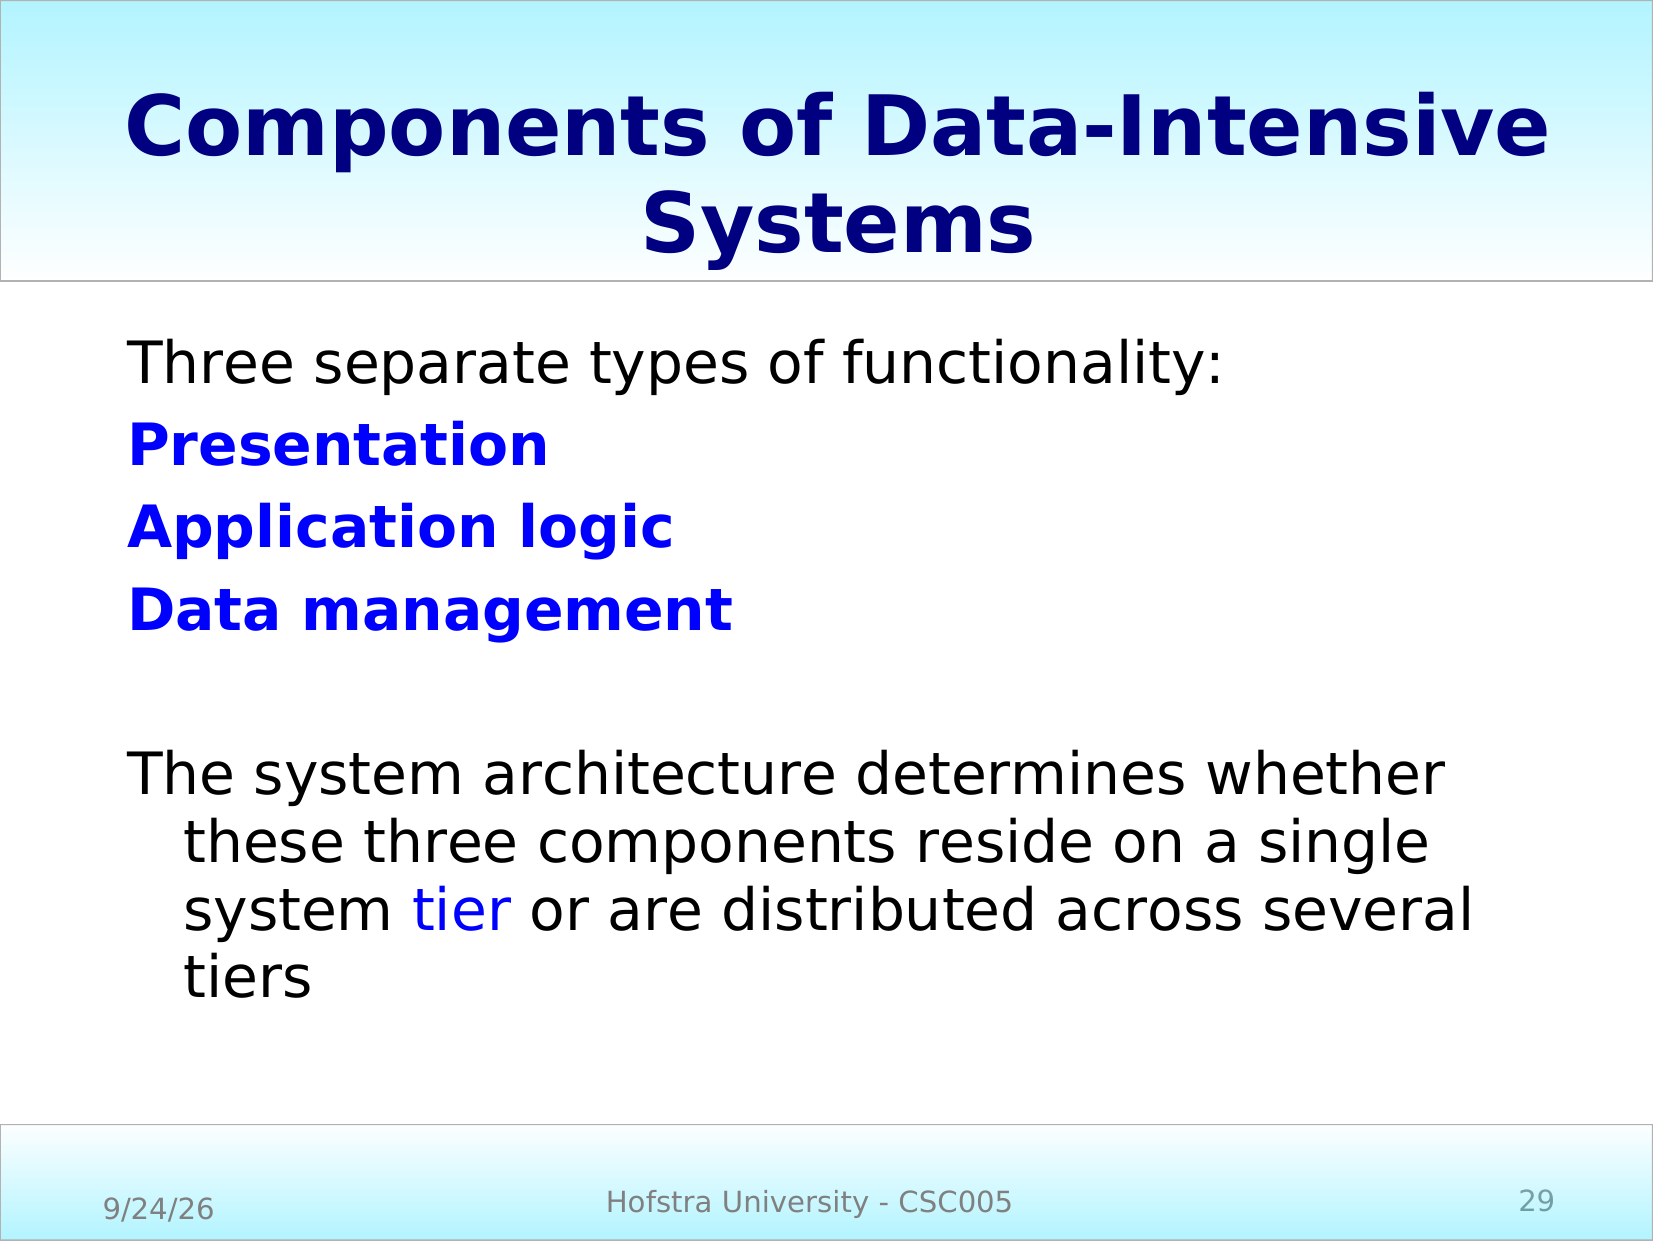

# Components of Data-Intensive Systems
Three separate types of functionality:
Presentation
Application logic
Data management
The system architecture determines whether these three components reside on a single system tier or are distributed across several tiers
29
Hofstra University - CSC005